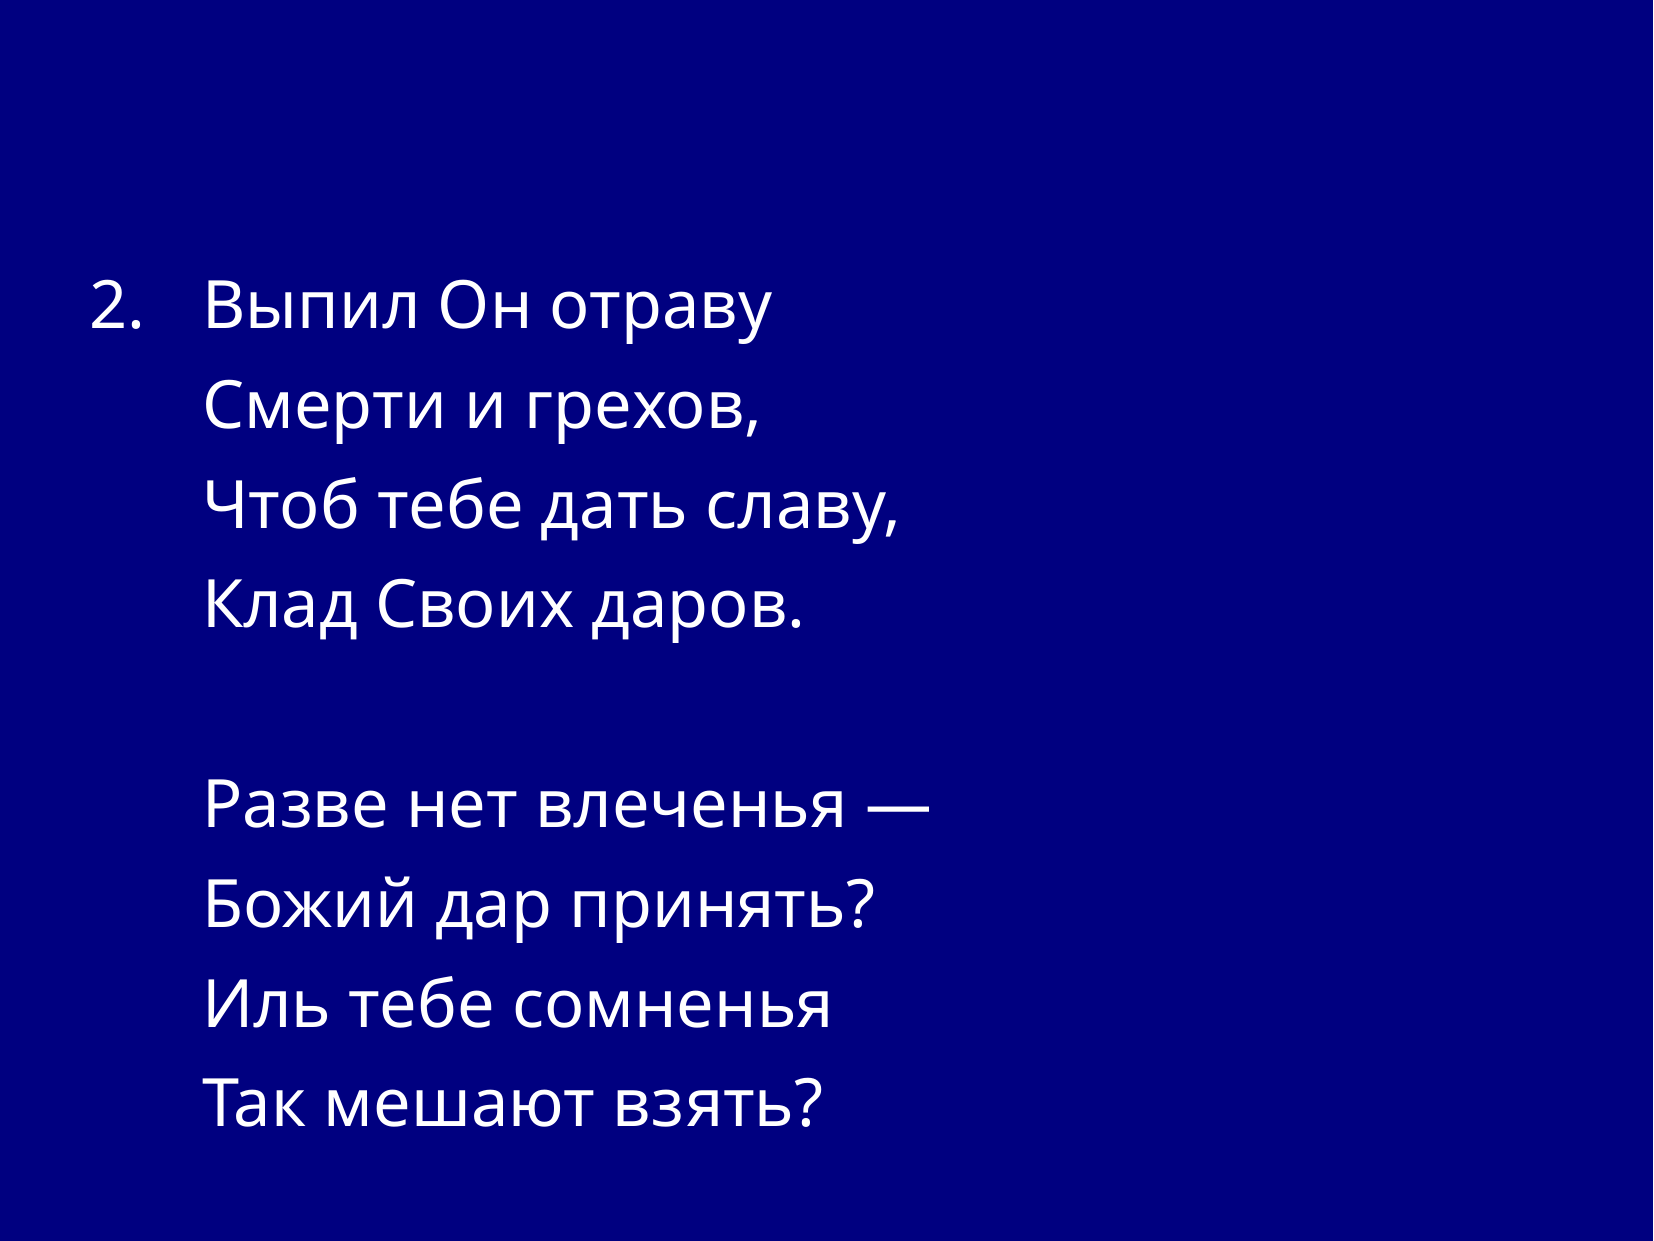

2.	Выпил Он отраву
	Смерти и грехов,
	Чтоб тебе дать славу,
	Клад Своих даров.
	Разве нет влеченья ―
	Божий дар принять?
	Иль тебе сомненья
	Так мешают взять?